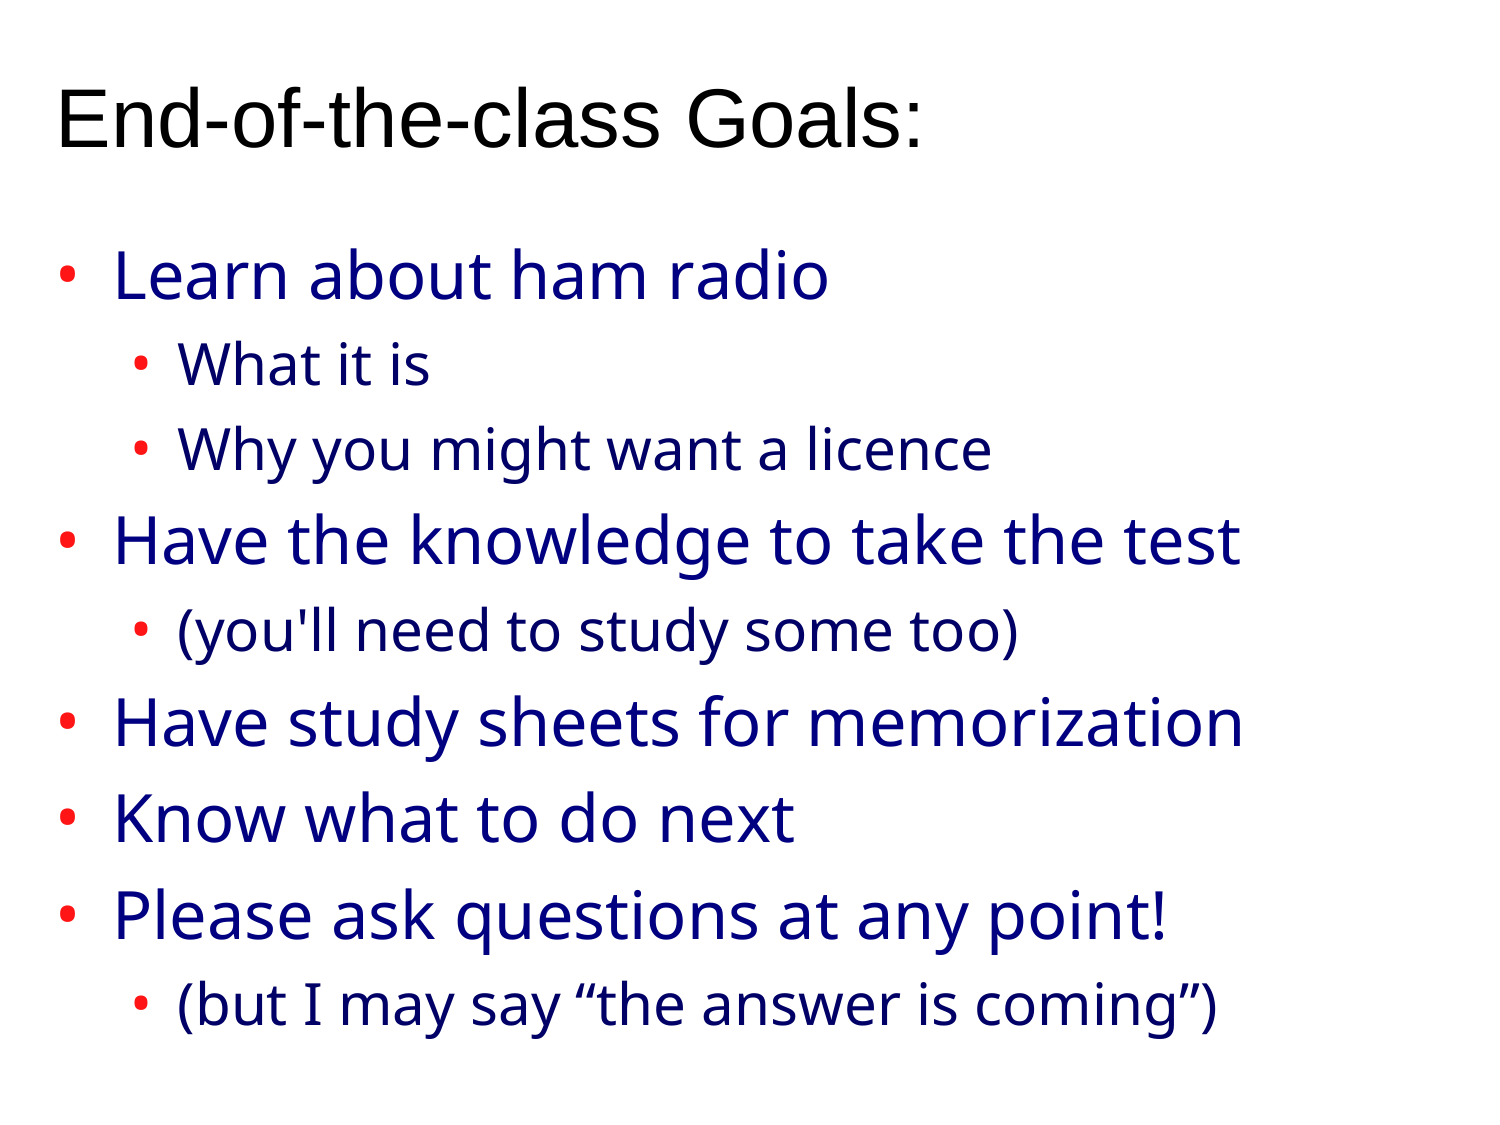

# End-of-the-class Goals:
Learn about ham radio
What it is
Why you might want a licence
Have the knowledge to take the test
(you'll need to study some too)
Have study sheets for memorization
Know what to do next
Please ask questions at any point!
(but I may say “the answer is coming”)